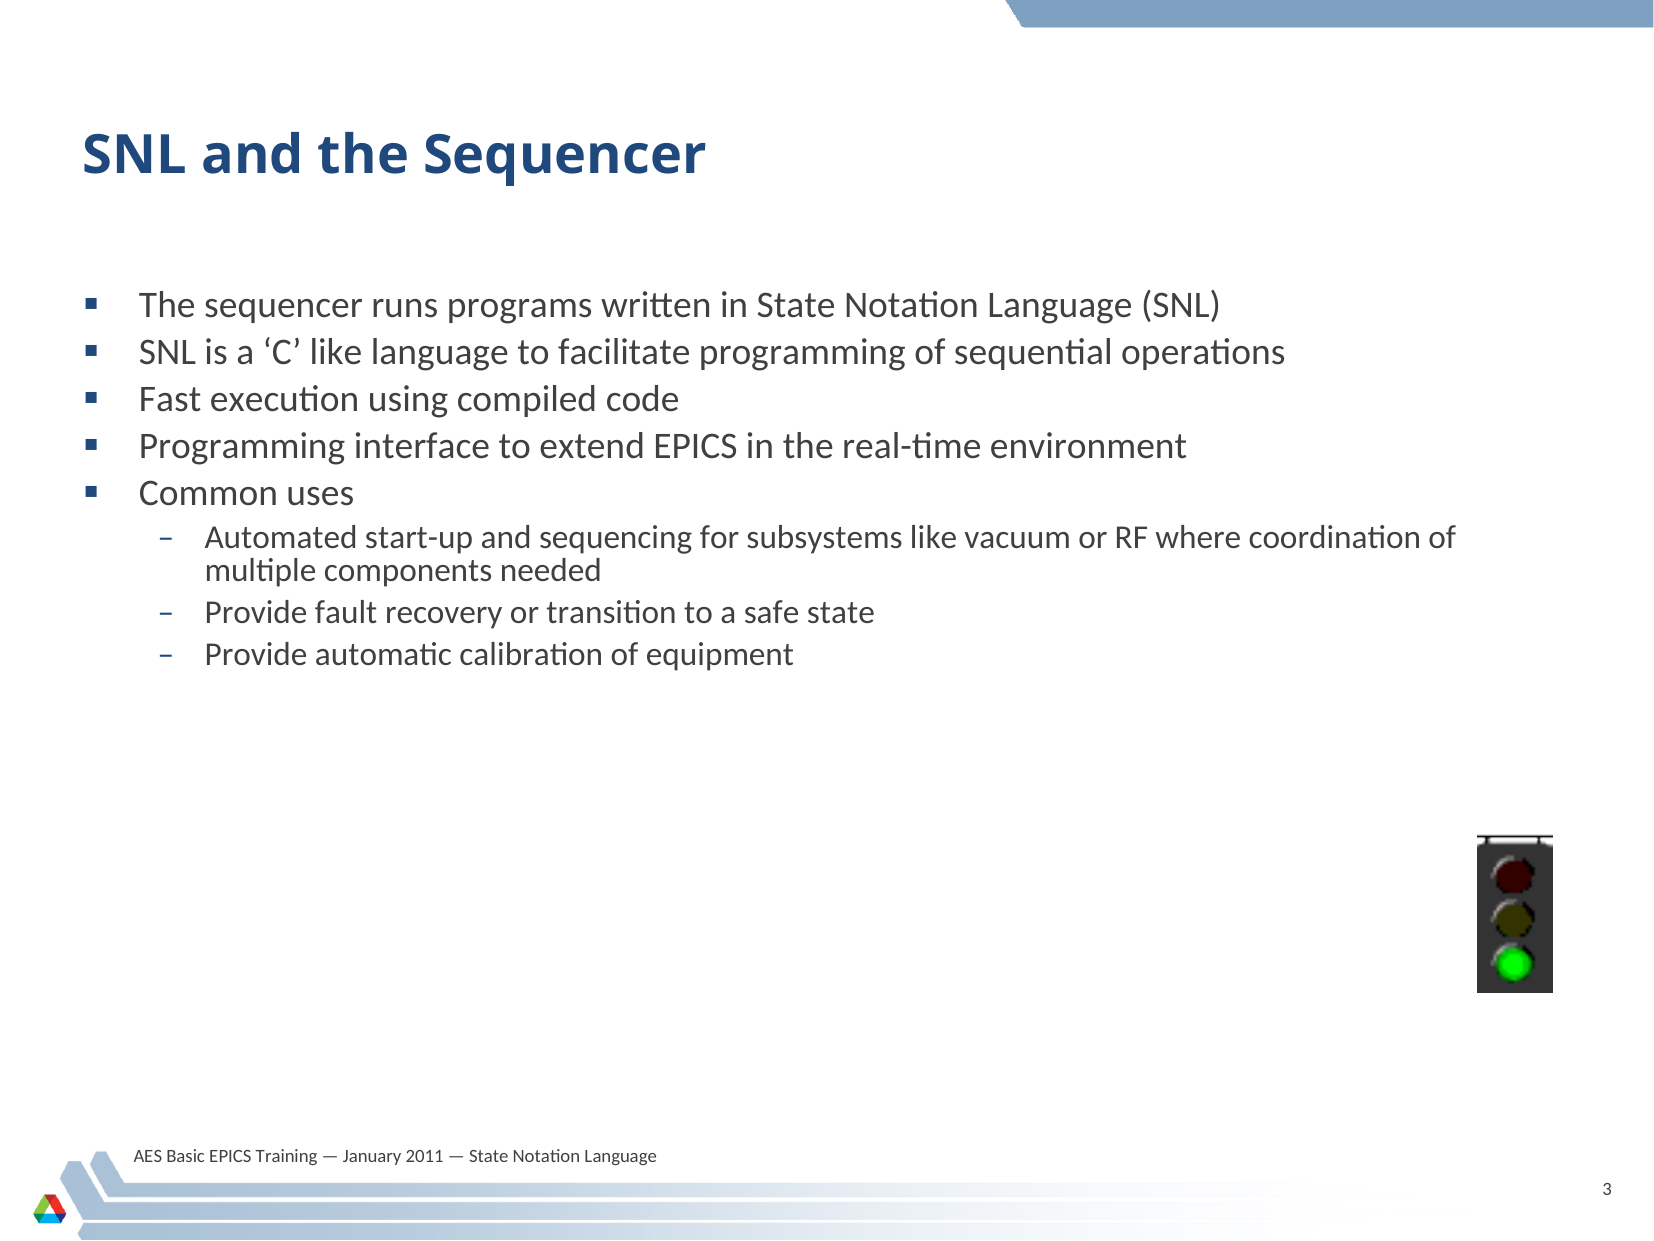

# SNL and the Sequencer
The sequencer runs programs written in State Notation Language (SNL)
SNL is a ‘C’ like language to facilitate programming of sequential operations
Fast execution using compiled code
Programming interface to extend EPICS in the real-time environment
Common uses
Automated start-up and sequencing for subsystems like vacuum or RF where coordination of multiple components needed
Provide fault recovery or transition to a safe state
Provide automatic calibration of equipment
AES Basic EPICS Training — January 2011 — State Notation Language
3